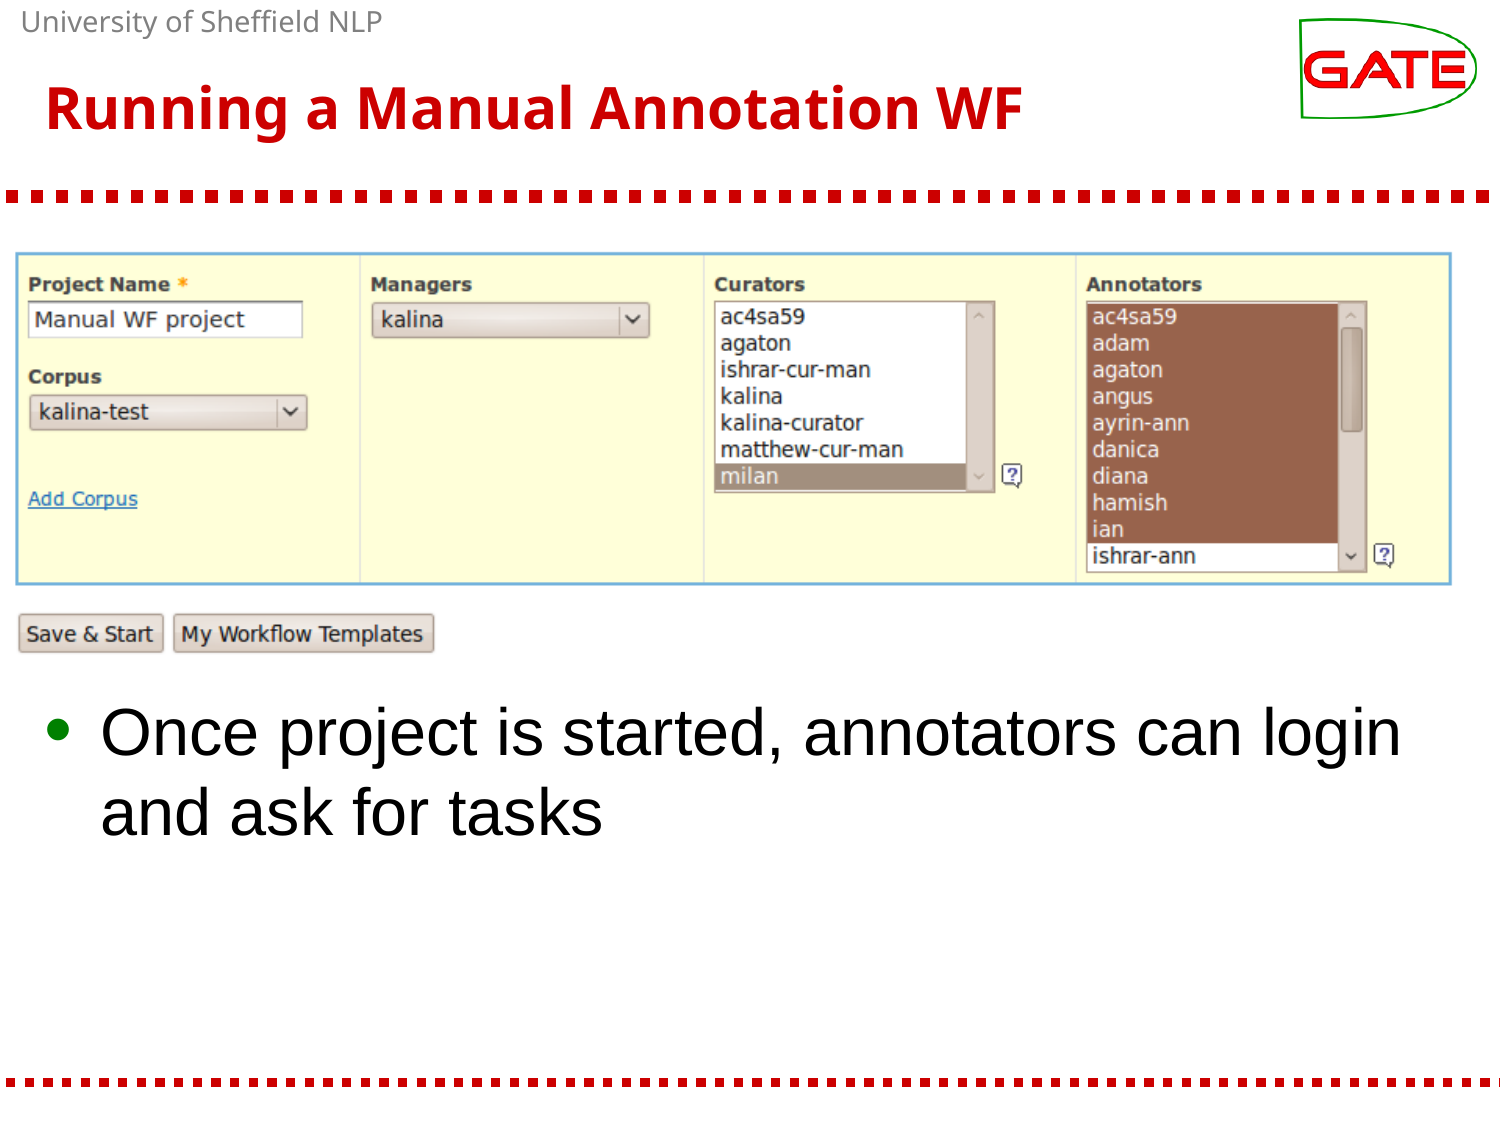

# Running a Manual Annotation WF
Once project is started, annotators can login and ask for tasks